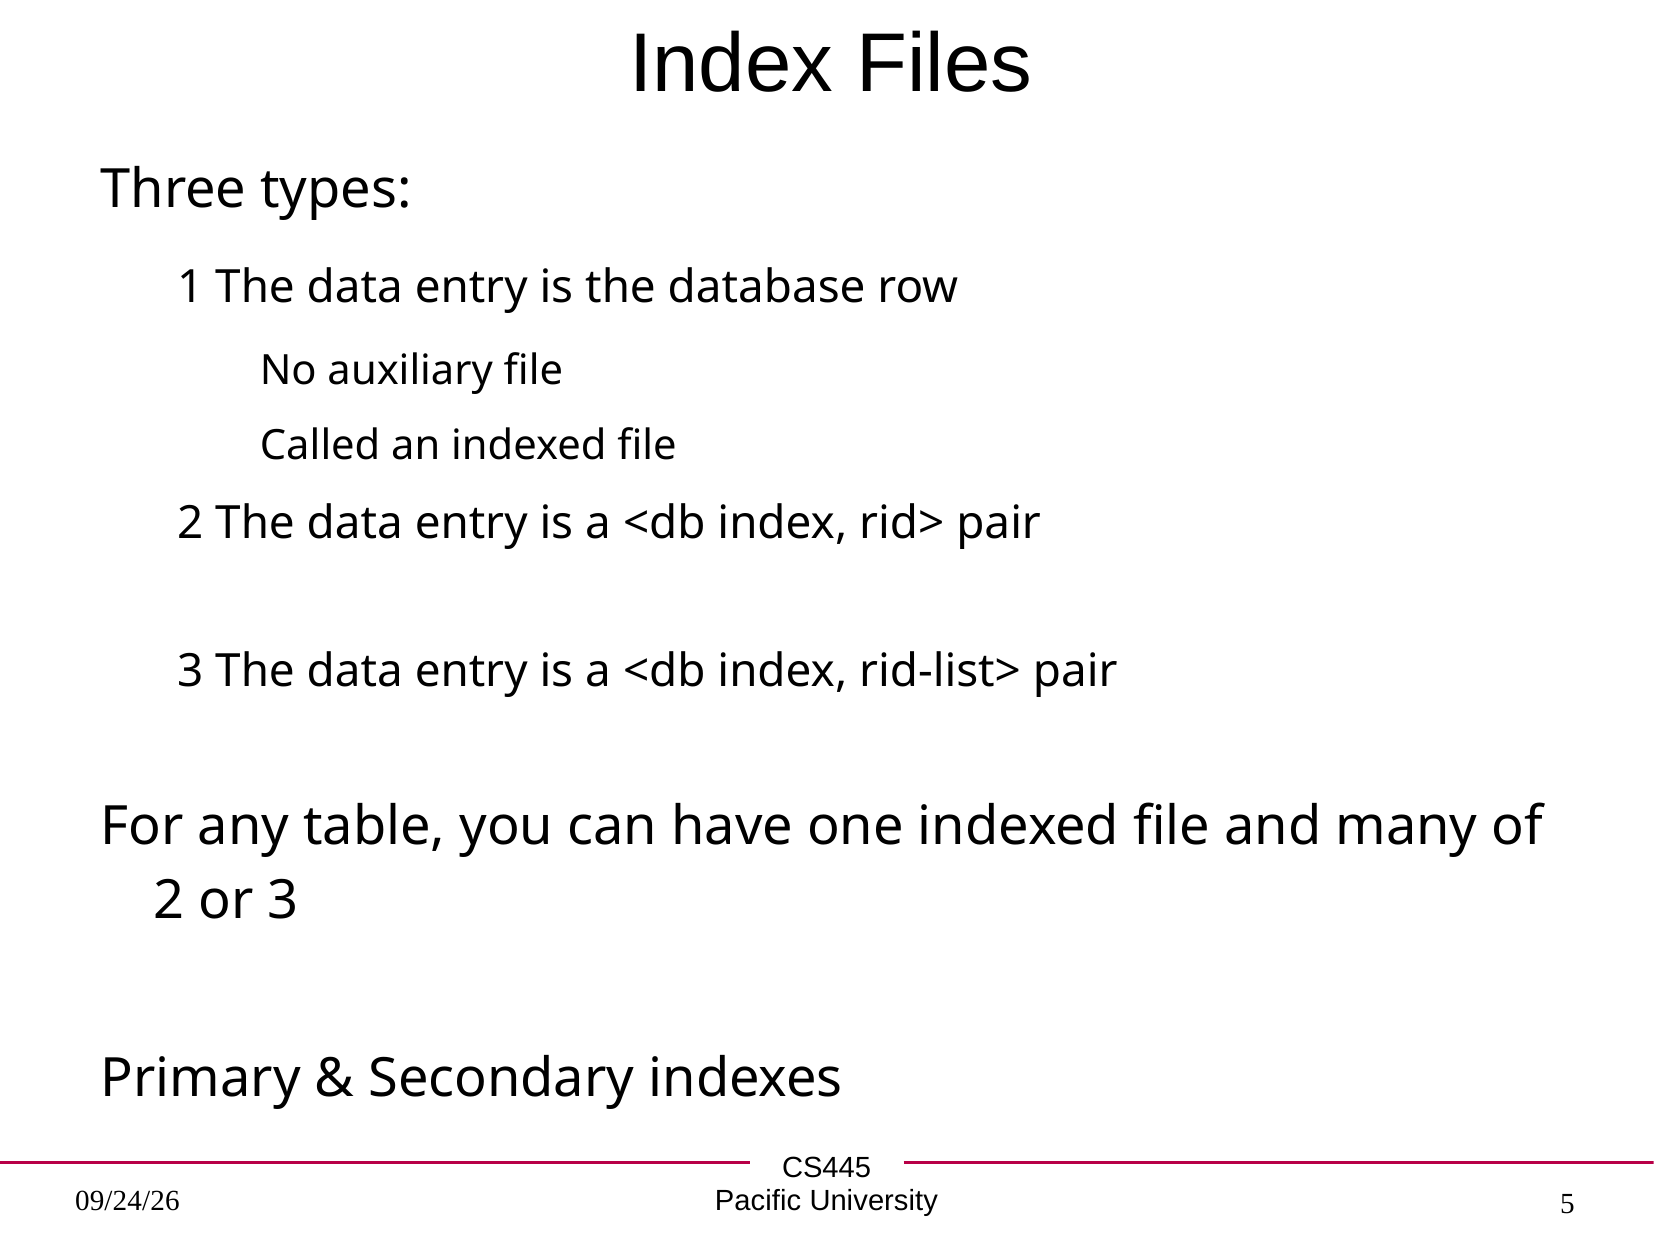

# Index Files
Three types:
1 The data entry is the database row
No auxiliary file
Called an indexed file
2 The data entry is a <db index, rid> pair
3 The data entry is a <db index, rid-list> pair
For any table, you can have one indexed file and many of 2 or 3
Primary & Secondary indexes